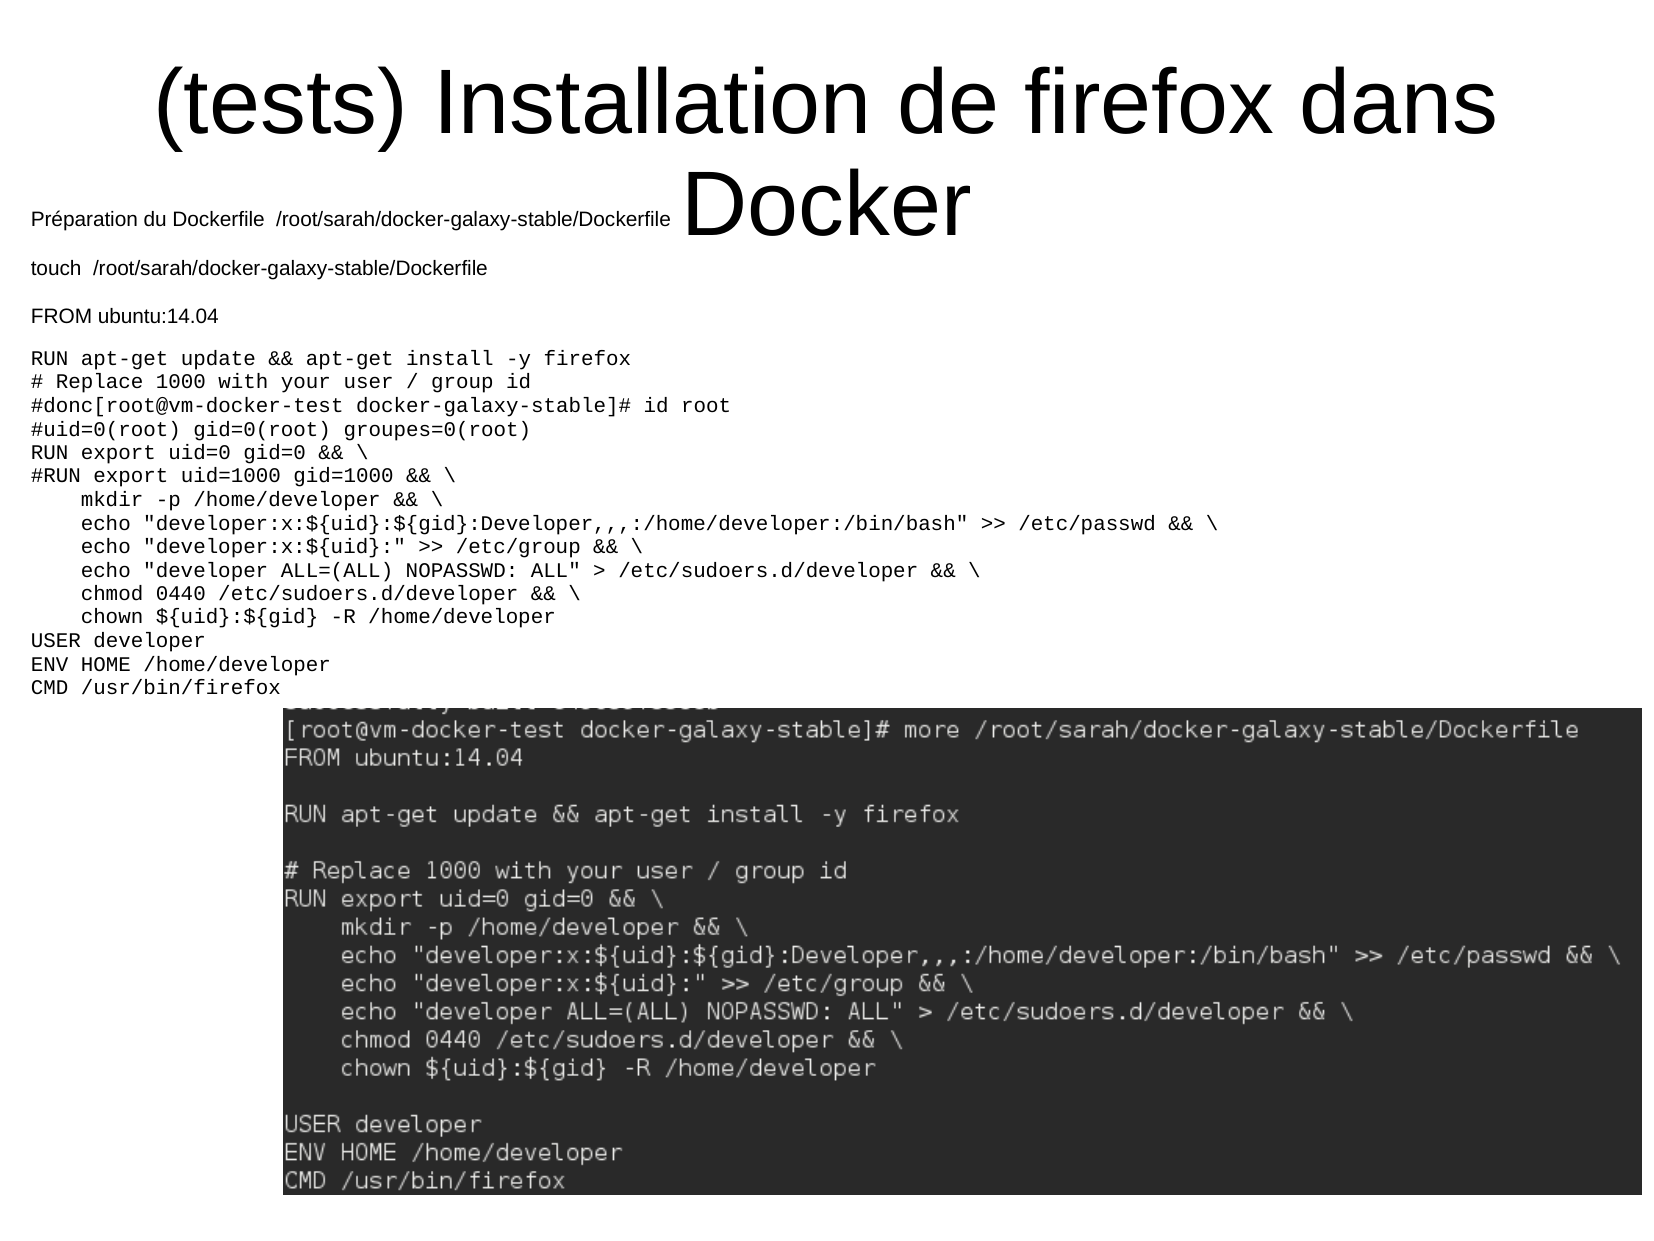

# (tests) Installation de firefox dans Docker
Préparation du Dockerfile /root/sarah/docker-galaxy-stable/Dockerfile
touch  /root/sarah/docker-galaxy-stable/Dockerfile
FROM ubuntu:14.04
RUN apt-get update && apt-get install -y firefox
# Replace 1000 with your user / group id
#donc[root@vm-docker-test docker-galaxy-stable]# id root
#uid=0(root) gid=0(root) groupes=0(root)
RUN export uid=0 gid=0 && \
#RUN export uid=1000 gid=1000 && \
 mkdir -p /home/developer && \
 echo "developer:x:${uid}:${gid}:Developer,,,:/home/developer:/bin/bash" >> /etc/passwd && \
 echo "developer:x:${uid}:" >> /etc/group && \
 echo "developer ALL=(ALL) NOPASSWD: ALL" > /etc/sudoers.d/developer && \
 chmod 0440 /etc/sudoers.d/developer && \
 chown ${uid}:${gid} -R /home/developer
USER developer
ENV HOME /home/developer
CMD /usr/bin/firefox